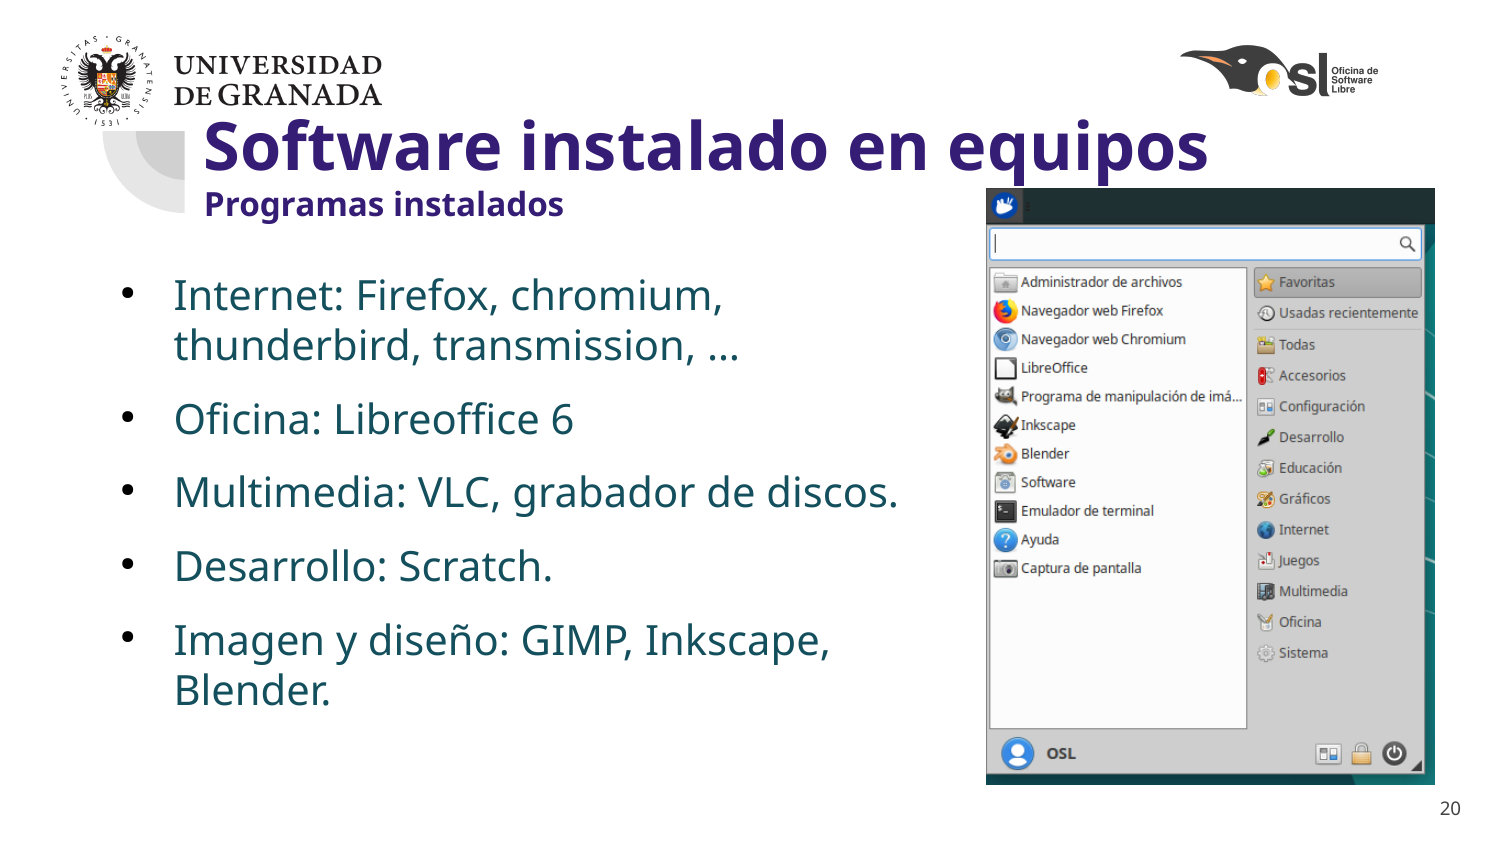

# Software instalado en equipos Programas instalados
Internet: Firefox, chromium, thunderbird, transmission, …
Oficina: Libreoffice 6
Multimedia: VLC, grabador de discos.
Desarrollo: Scratch.
Imagen y diseño: GIMP, Inkscape, Blender.